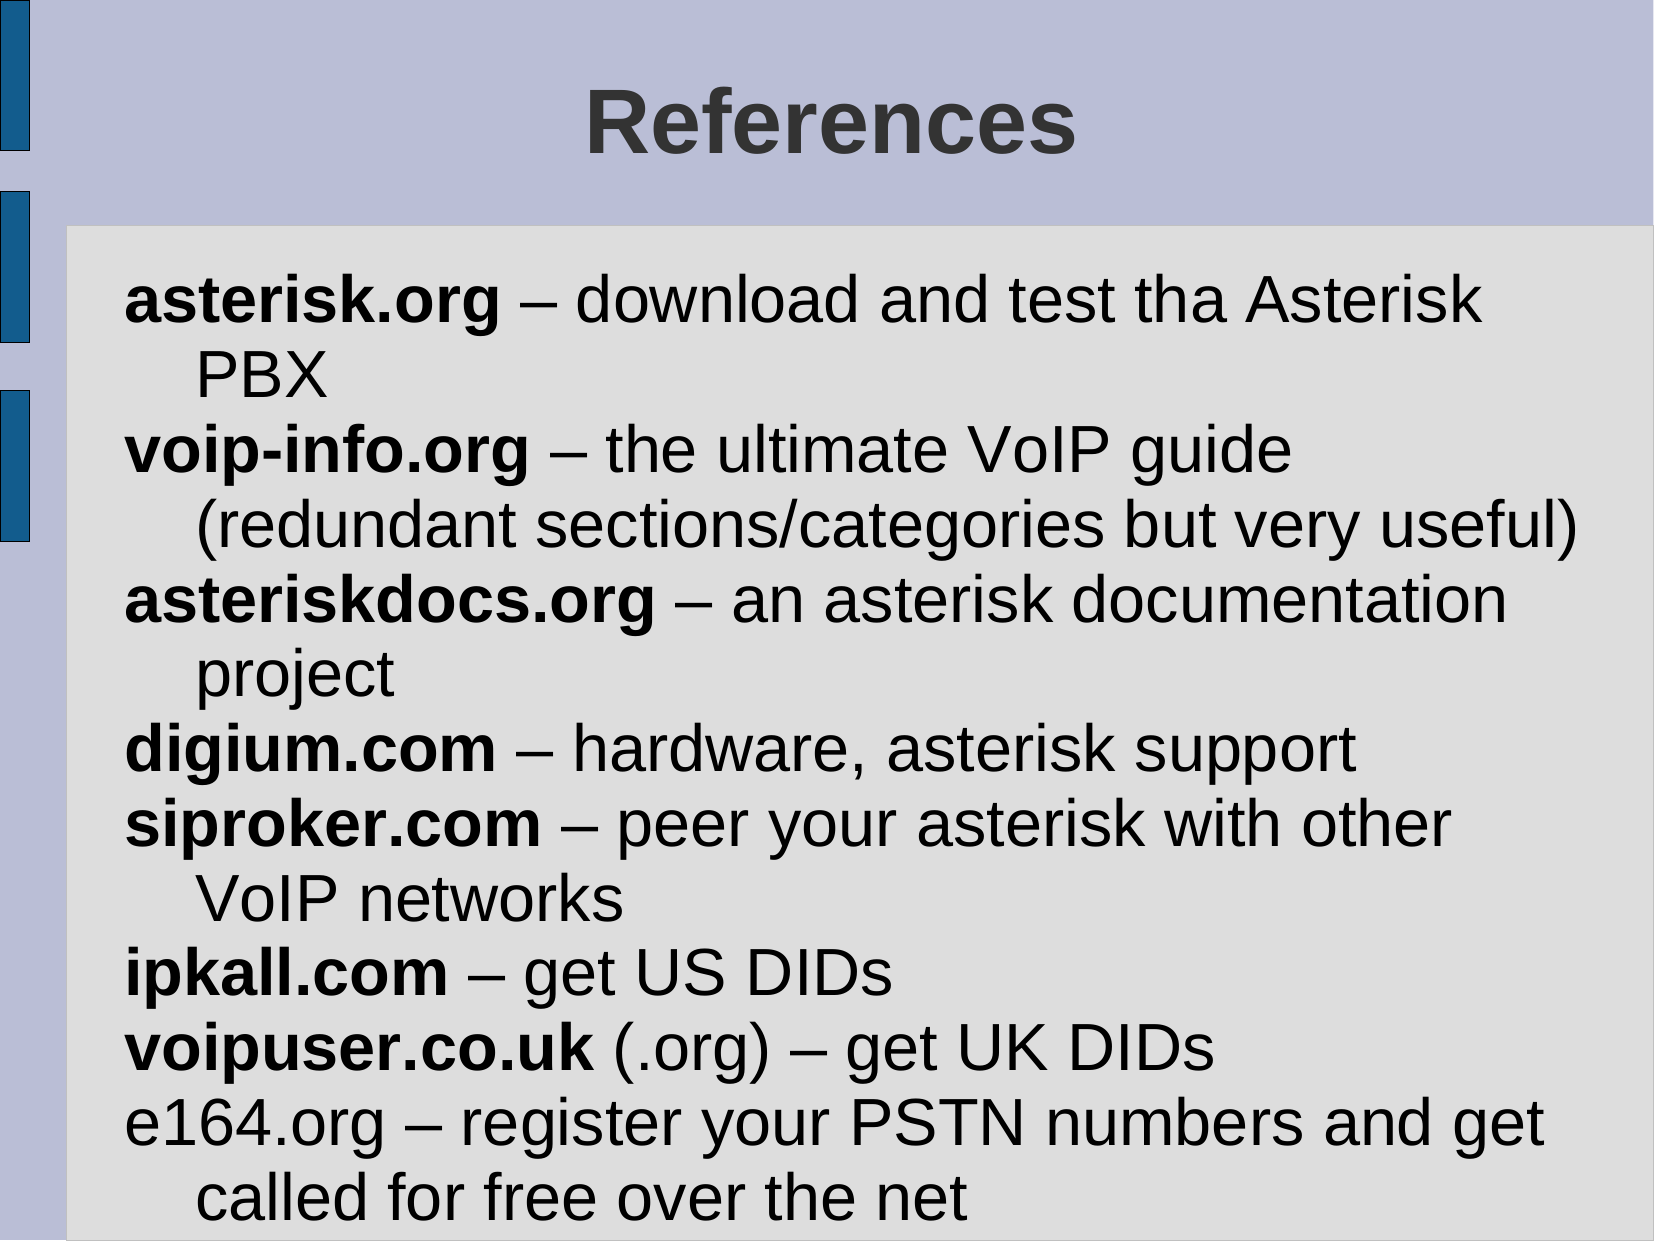

# References
asterisk.org – download and test tha Asterisk PBX
voip-info.org – the ultimate VoIP guide (redundant sections/categories but very useful)
asteriskdocs.org – an asterisk documentation project
digium.com – hardware, asterisk support
siproker.com – peer your asterisk with other VoIP networks
ipkall.com – get US DIDs
voipuser.co.uk (.org) – get UK DIDs
e164.org – register your PSTN numbers and get called for free over the net